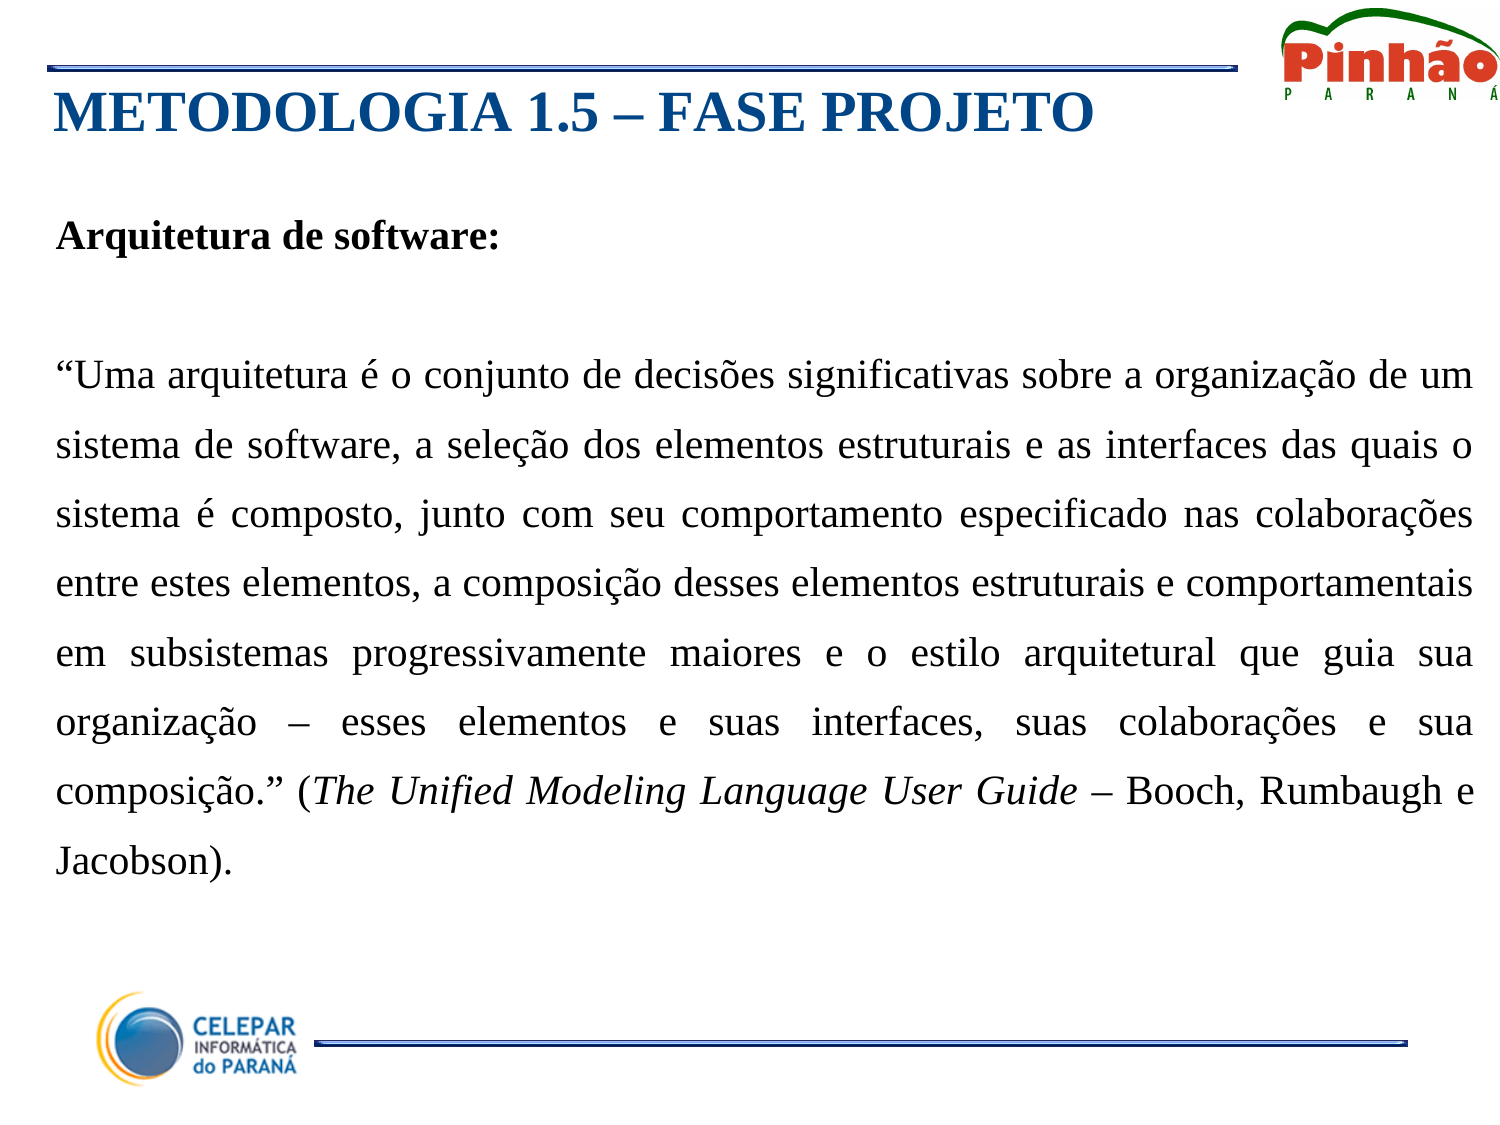

METODOLOGIA 1.5 – FASE PROJETO
Arquitetura de software:
“Uma arquitetura é o conjunto de decisões significativas sobre a organização de um sistema de software, a seleção dos elementos estruturais e as interfaces das quais o sistema é composto, junto com seu comportamento especificado nas colaborações entre estes elementos, a composição desses elementos estruturais e comportamentais em subsistemas progressivamente maiores e o estilo arquitetural que guia sua organização – esses elementos e suas interfaces, suas colaborações e sua composição.” (The Unified Modeling Language User Guide – Booch, Rumbaugh e Jacobson).